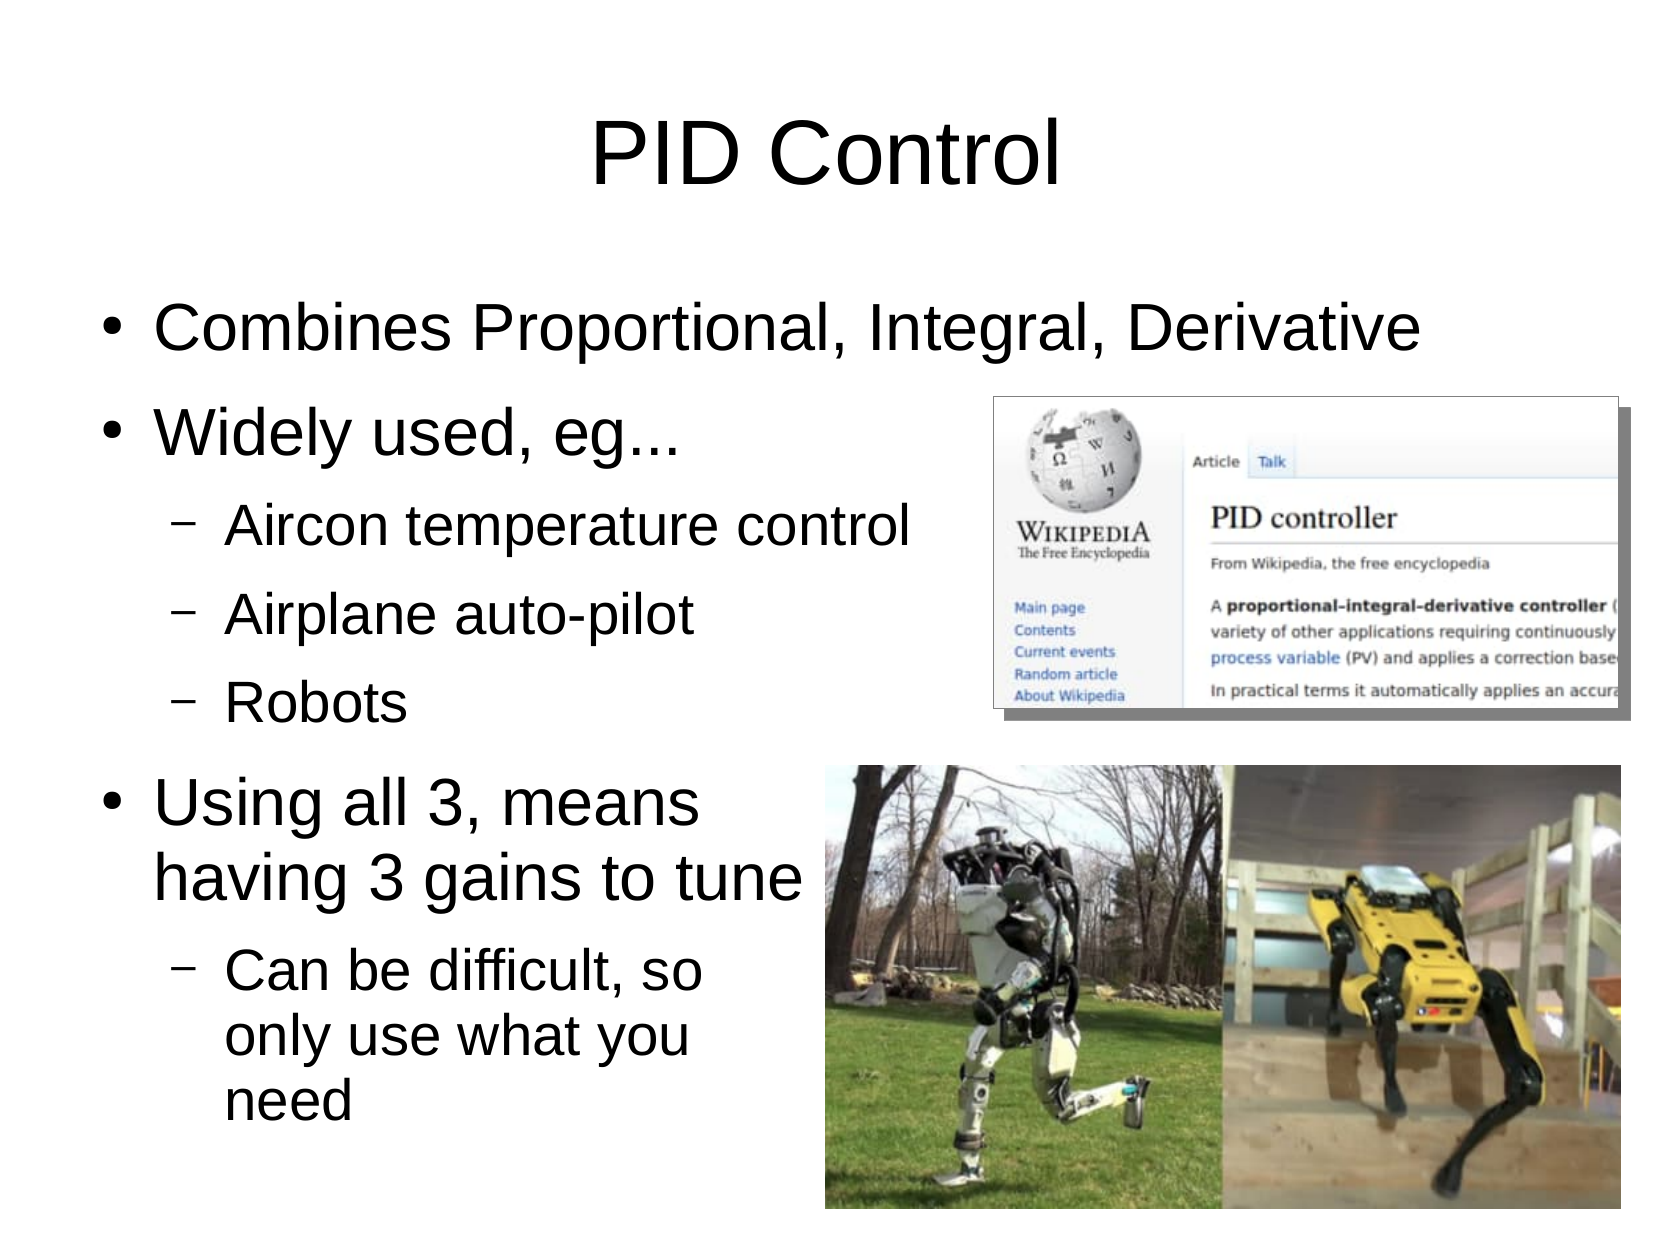

# PID Control
Combines Proportional, Integral, Derivative
Widely used, eg...
Aircon temperature control
Airplane auto-pilot
Robots
Using all 3, means
having 3 gains to tune
Can be difficult, so
only use what you
need